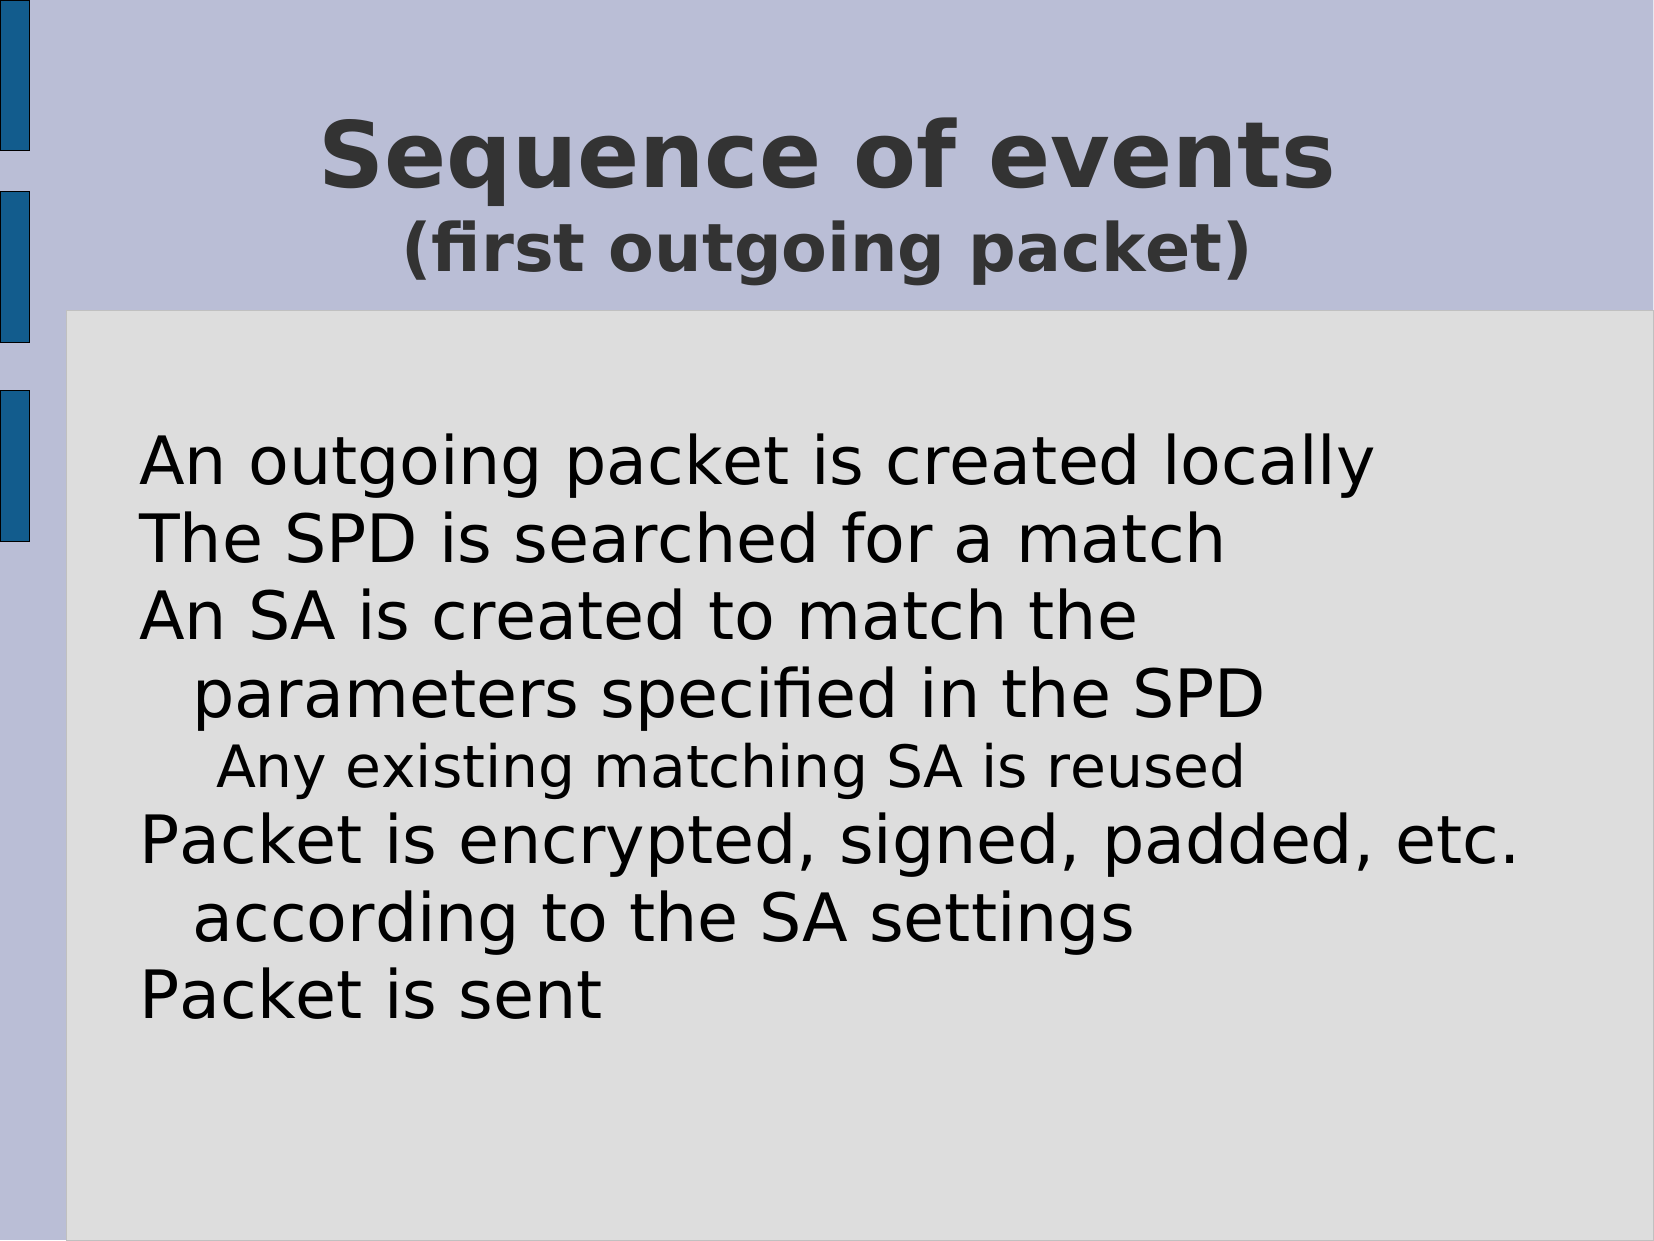

# Sequence of events (first outgoing packet)
An outgoing packet is created locally
The SPD is searched for a match
An SA is created to match the parameters specified in the SPD
Any existing matching SA is reused
Packet is encrypted, signed, padded, etc. according to the SA settings
Packet is sent